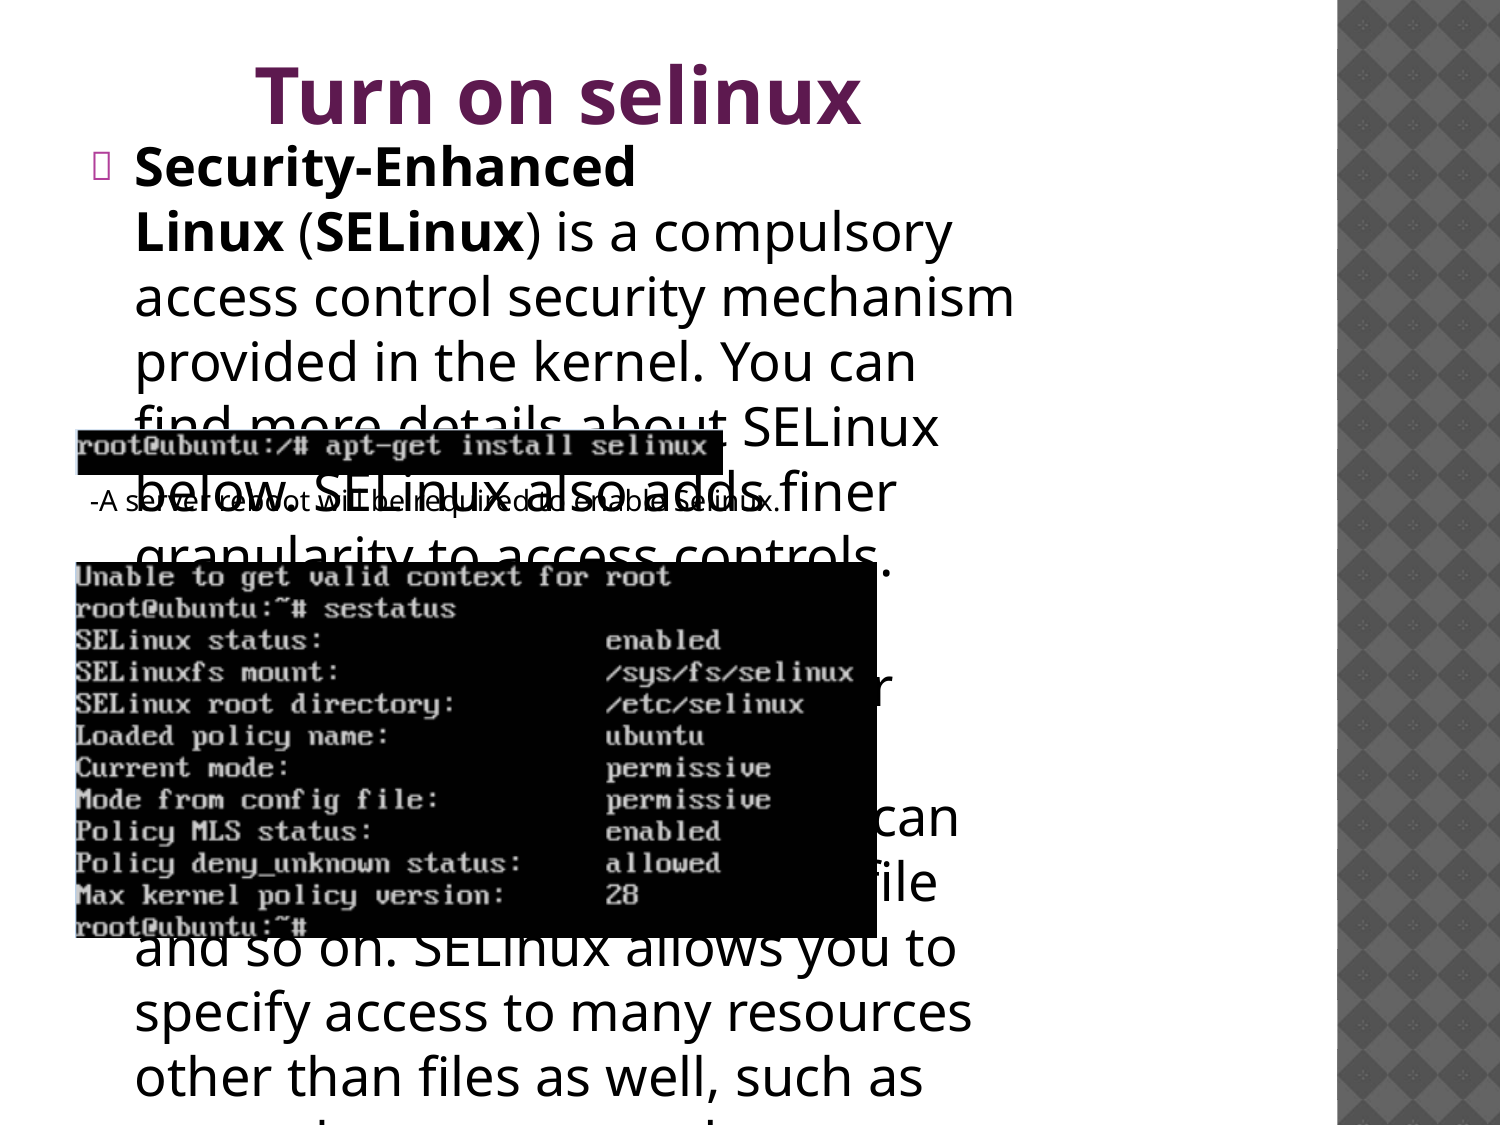

# Turn on selinux
Security-Enhanced Linux (SELinux) is a compulsory access control security mechanism provided in the kernel. You can find more details about SELinux below. SELinux also adds finer granularity to access controls. Instead of only being able to specify who can read, write or execute a file, for example, SELinux lets you specify who can unlink, append only, move a file and so on. SELinux allows you to specify access to many resources other than files as well, such as network resources and interprocess communication (IPC)
http://selinuxproject.org/page/Main_Page
-A server reboot will be required to enable Selinux.